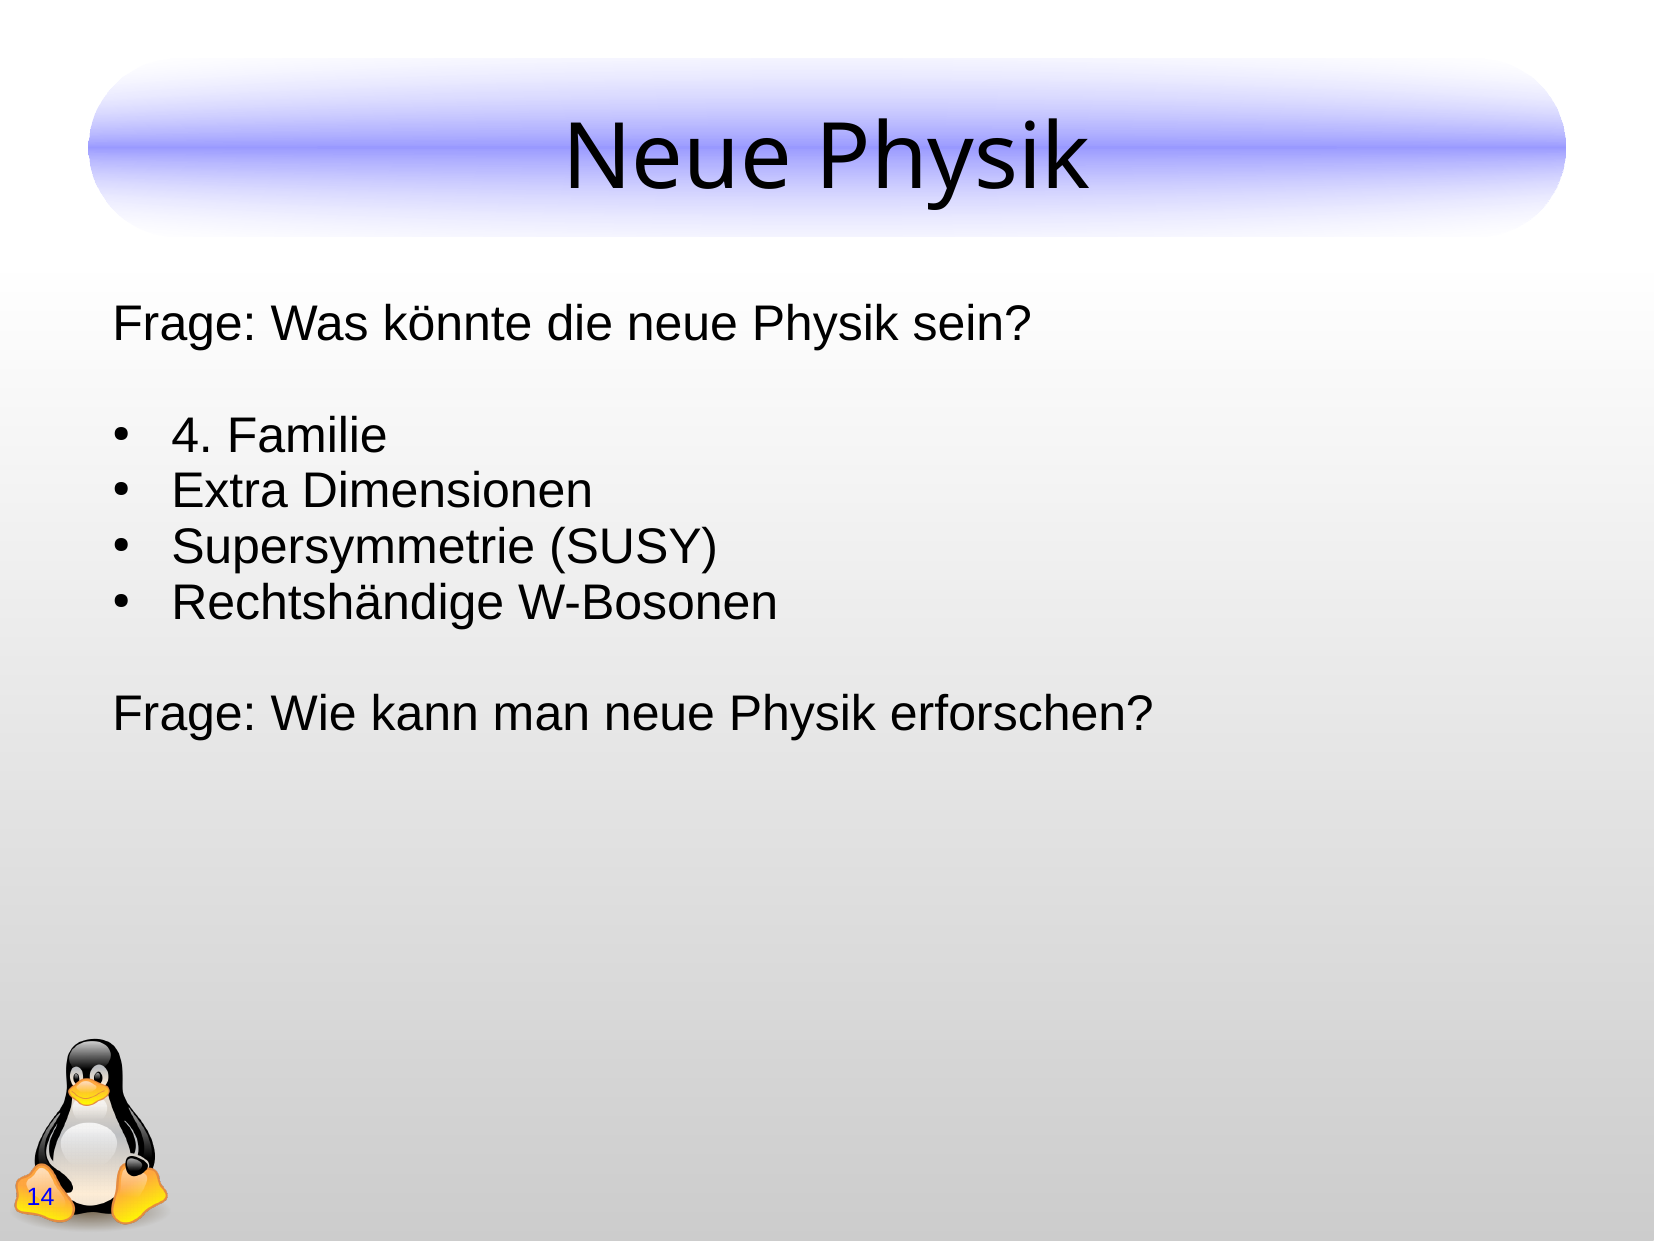

# Neue Physik
Frage: Was könnte die neue Physik sein?
4. Familie
Extra Dimensionen
Supersymmetrie (SUSY)
Rechtshändige W-Bosonen
Frage: Wie kann man neue Physik erforschen?